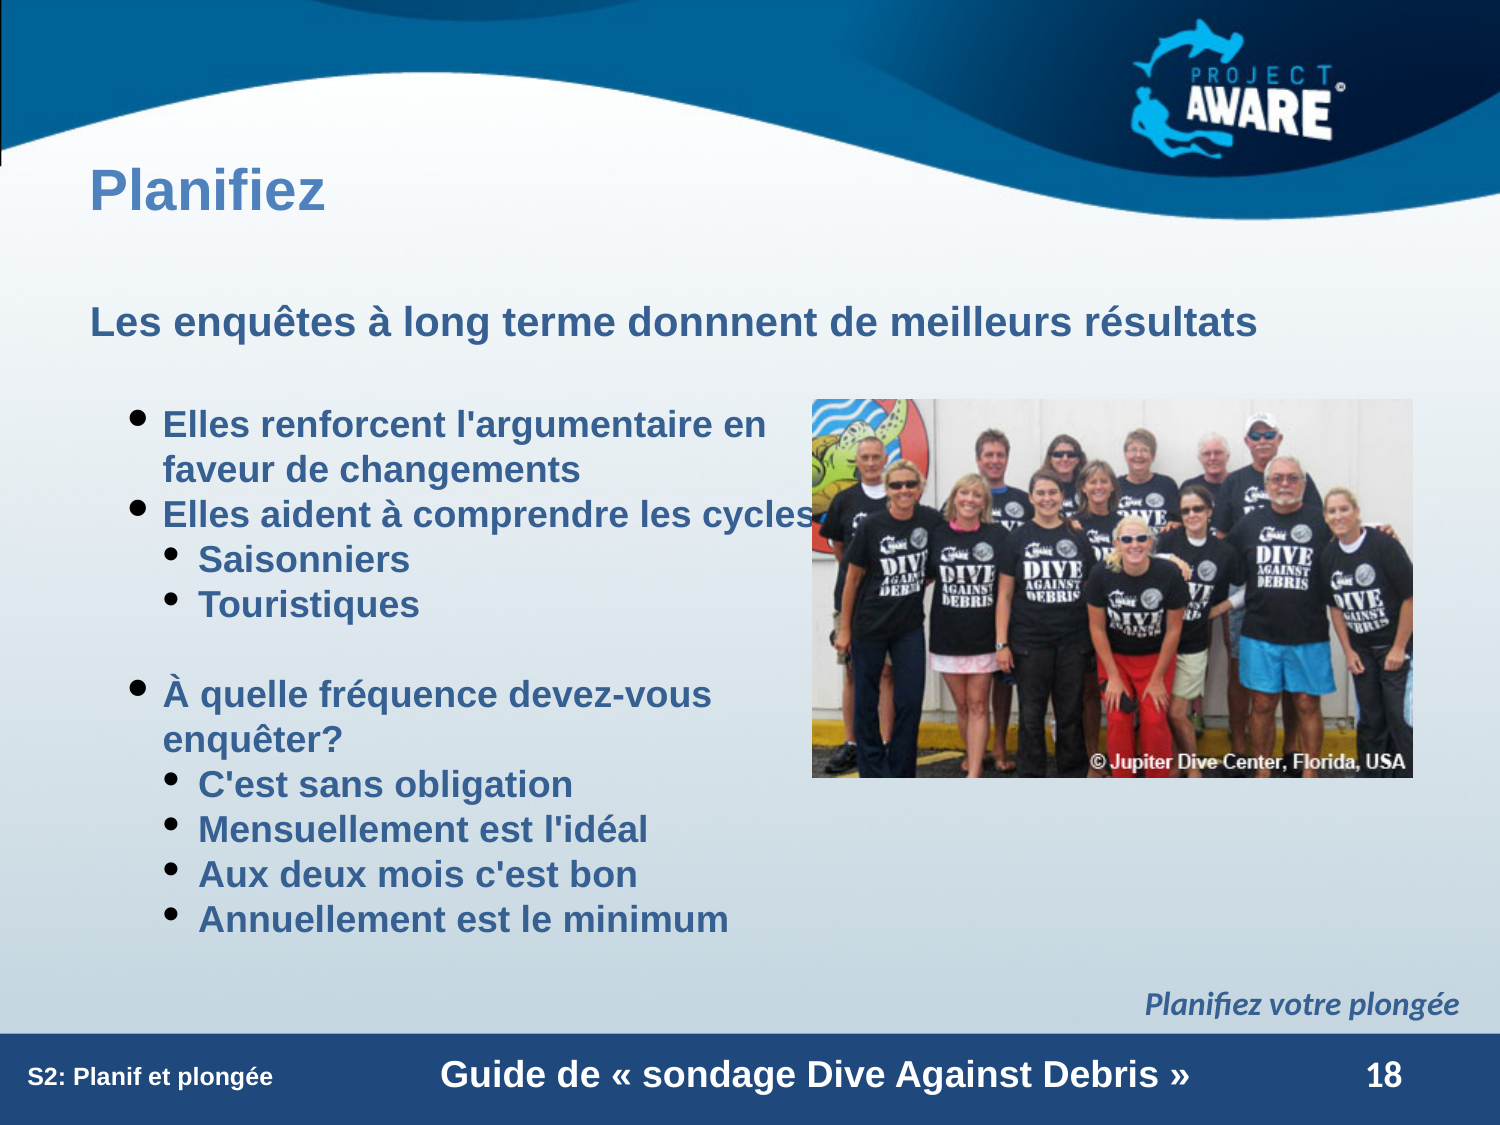

Planifiez
Les enquêtes à long terme donnnent de meilleurs résultats
Elles renforcent l'argumentaire en faveur de changements
Elles aident à comprendre les cycles
Saisonniers
Touristiques
À quelle fréquence devez-vous enquêter?
C'est sans obligation
Mensuellement est l'idéal
Aux deux mois c'est bon
Annuellement est le minimum
Planifiez votre plongée
Guide de « sondage Dive Against Debris »
S2: Planif et plongée